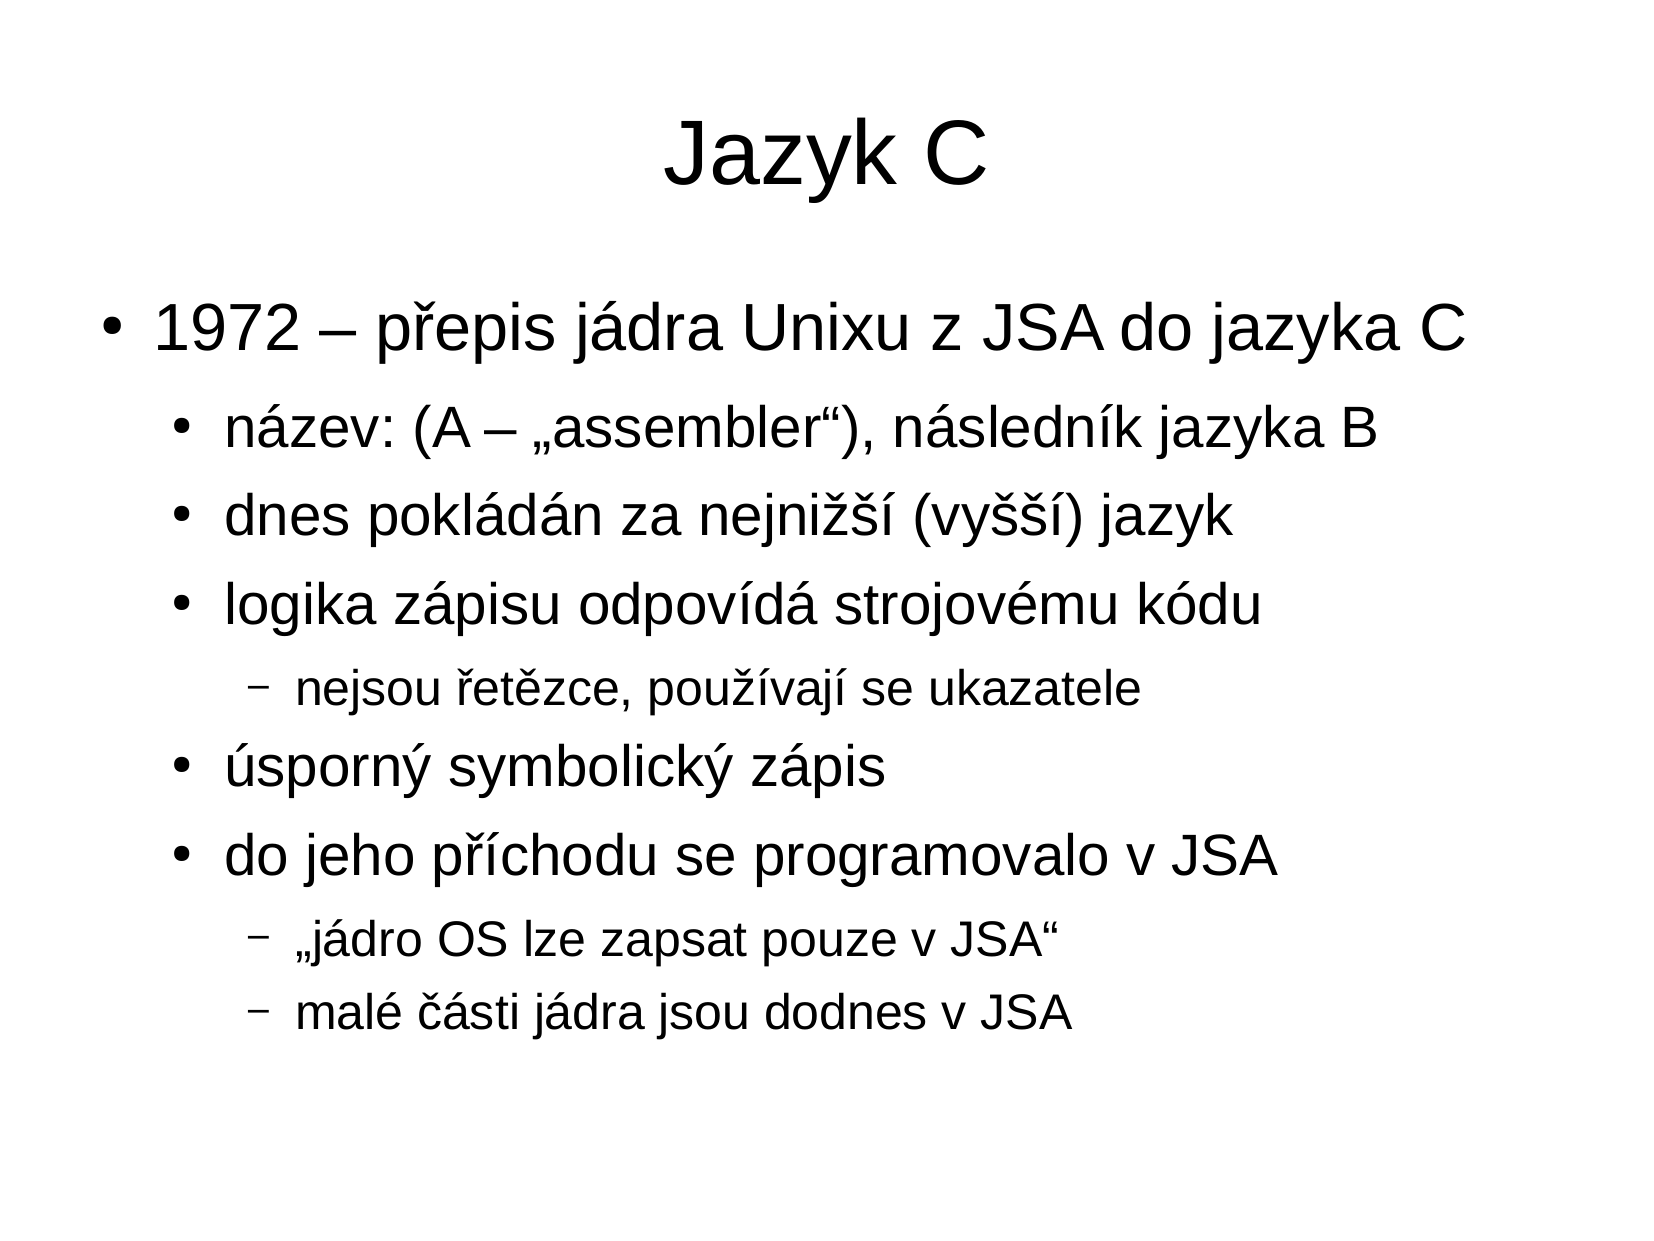

# Jazyk C
1972 – přepis jádra Unixu z JSA do jazyka C
název: (A – „assembler“), následník jazyka B
dnes pokládán za nejnižší (vyšší) jazyk
logika zápisu odpovídá strojovému kódu
nejsou řetězce, používají se ukazatele
úsporný symbolický zápis
do jeho příchodu se programovalo v JSA
„jádro OS lze zapsat pouze v JSA“
malé části jádra jsou dodnes v JSA